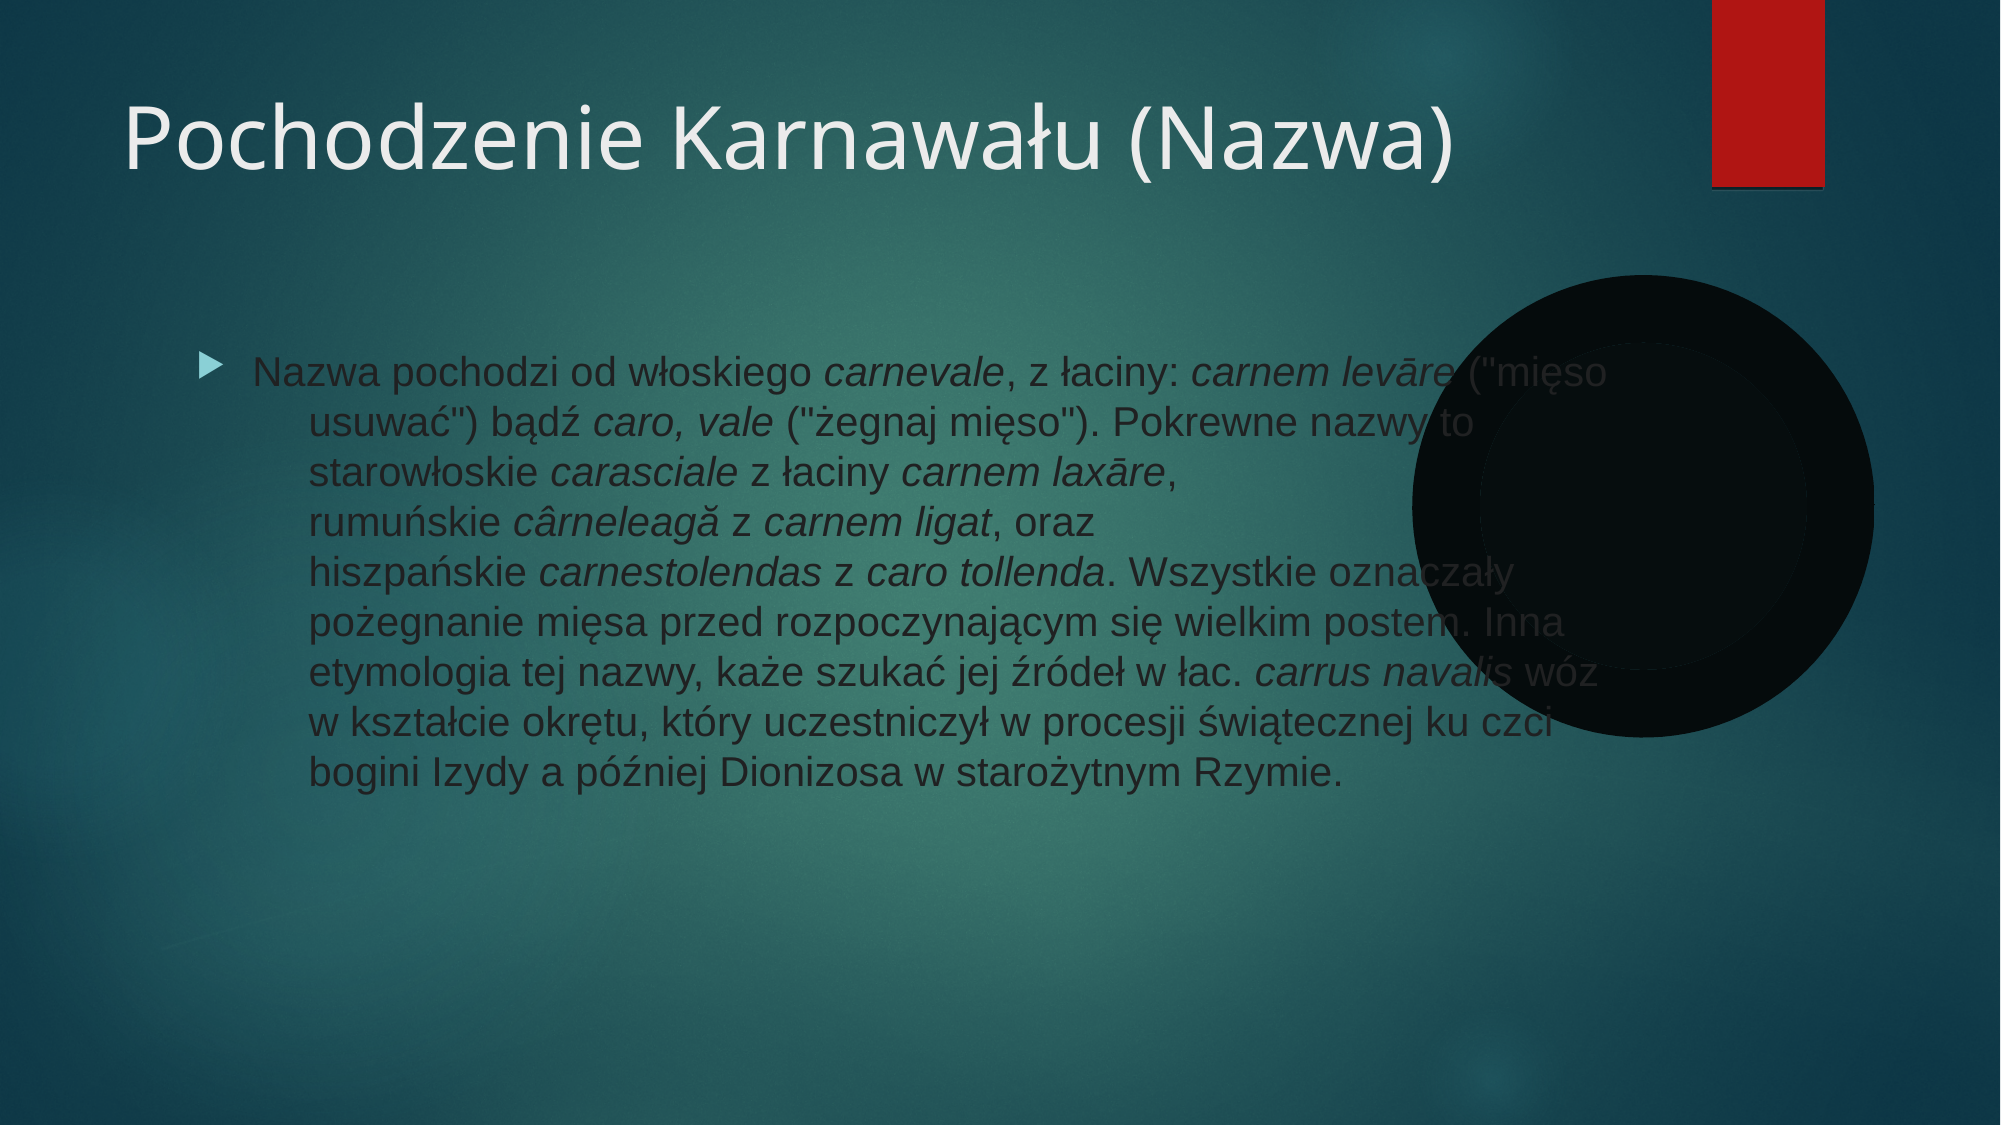

# Pochodzenie Karnawału (Nazwa)
Nazwa pochodzi od włoskiego carnevale, z łaciny: carnem levāre ("mięso usuwać") bądź caro, vale ("żegnaj mięso"). Pokrewne nazwy to starowłoskie carasciale z łaciny carnem laxāre, rumuńskie cârneleagă z carnem ligat, oraz hiszpańskie carnestolendas z caro tollenda. Wszystkie oznaczały pożegnanie mięsa przed rozpoczynającym się wielkim postem. Inna etymologia tej nazwy, każe szukać jej źródeł w łac. carrus navalis wóz w kształcie okrętu, który uczestniczył w procesji świątecznej ku czci bogini Izydy a później Dionizosa w starożytnym Rzymie.